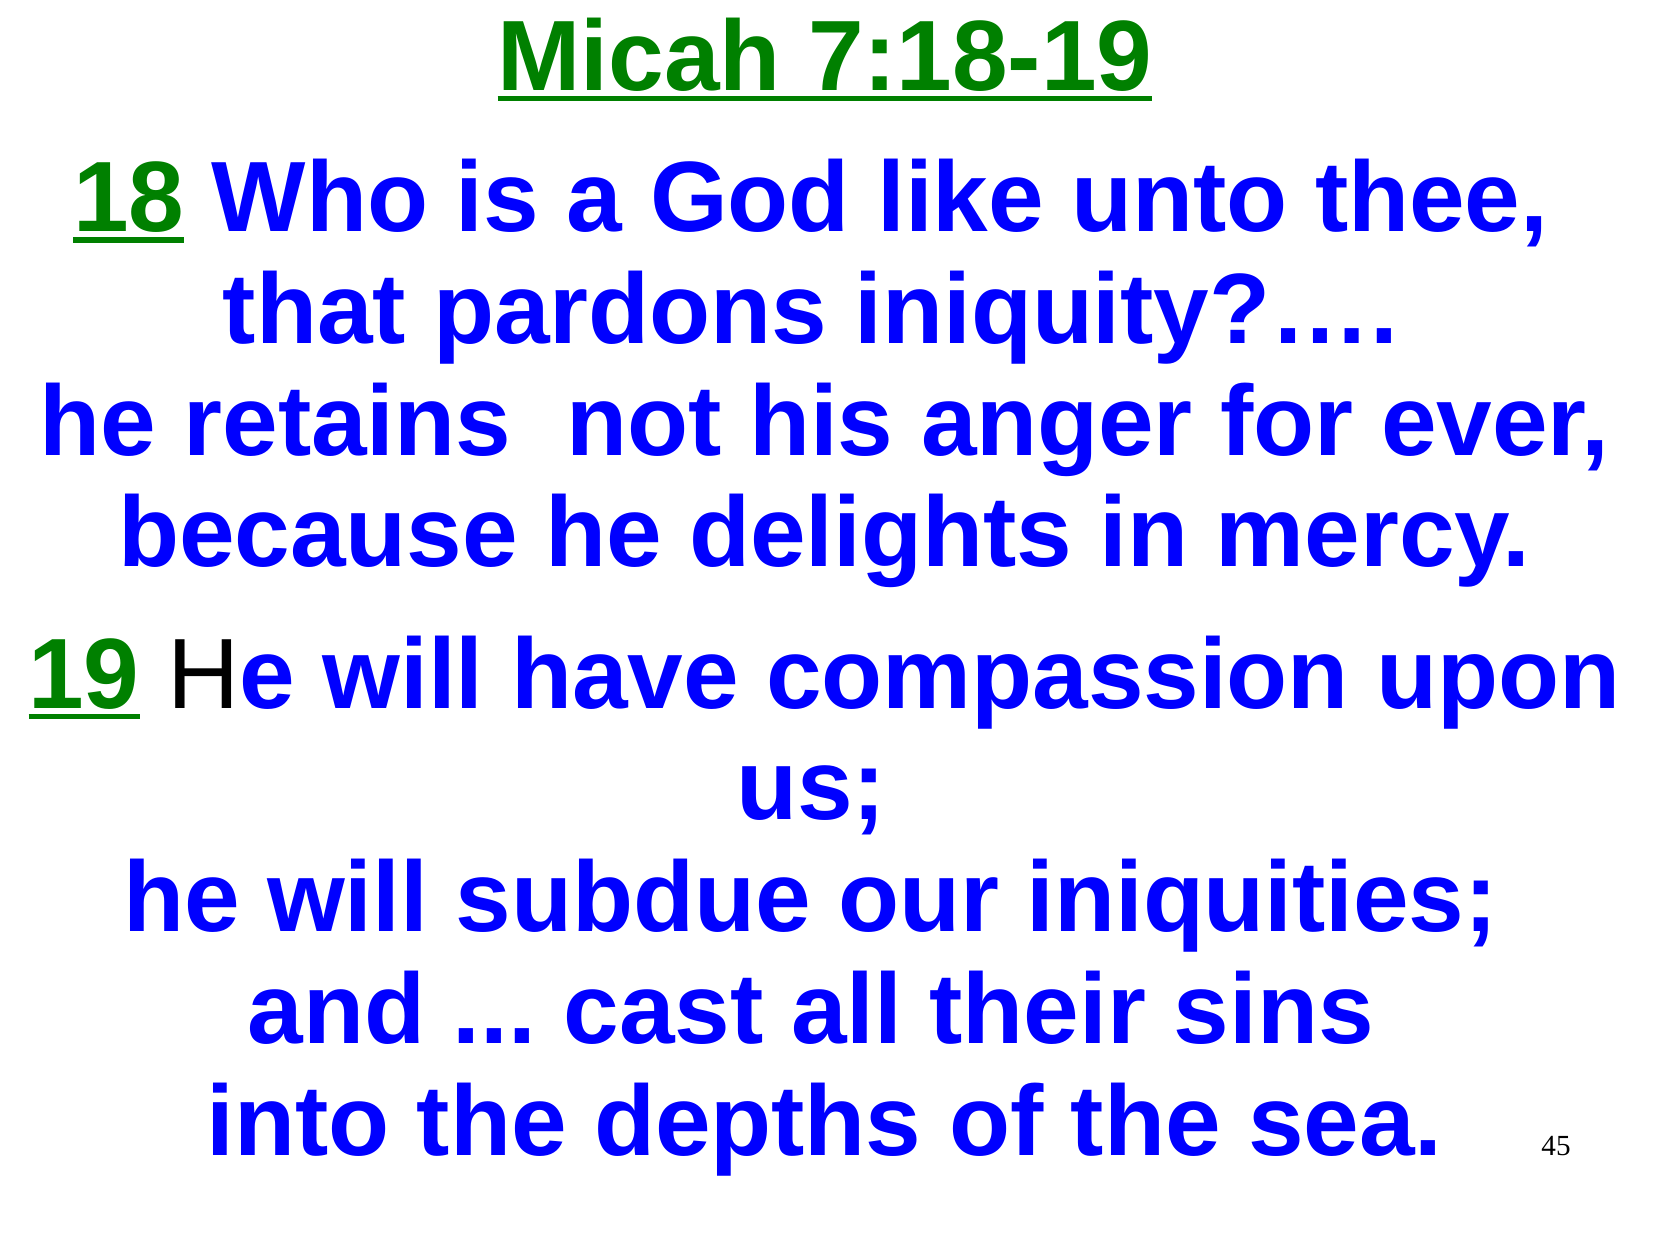

# Micah 7:18-19
18 Who is a God like unto thee,
that pardons iniquity?….
he retains not his anger for ever, because he delights in mercy.
19 He will have compassion upon us;
he will subdue our iniquities;
and ... cast all their sins
into the depths of the sea.
45